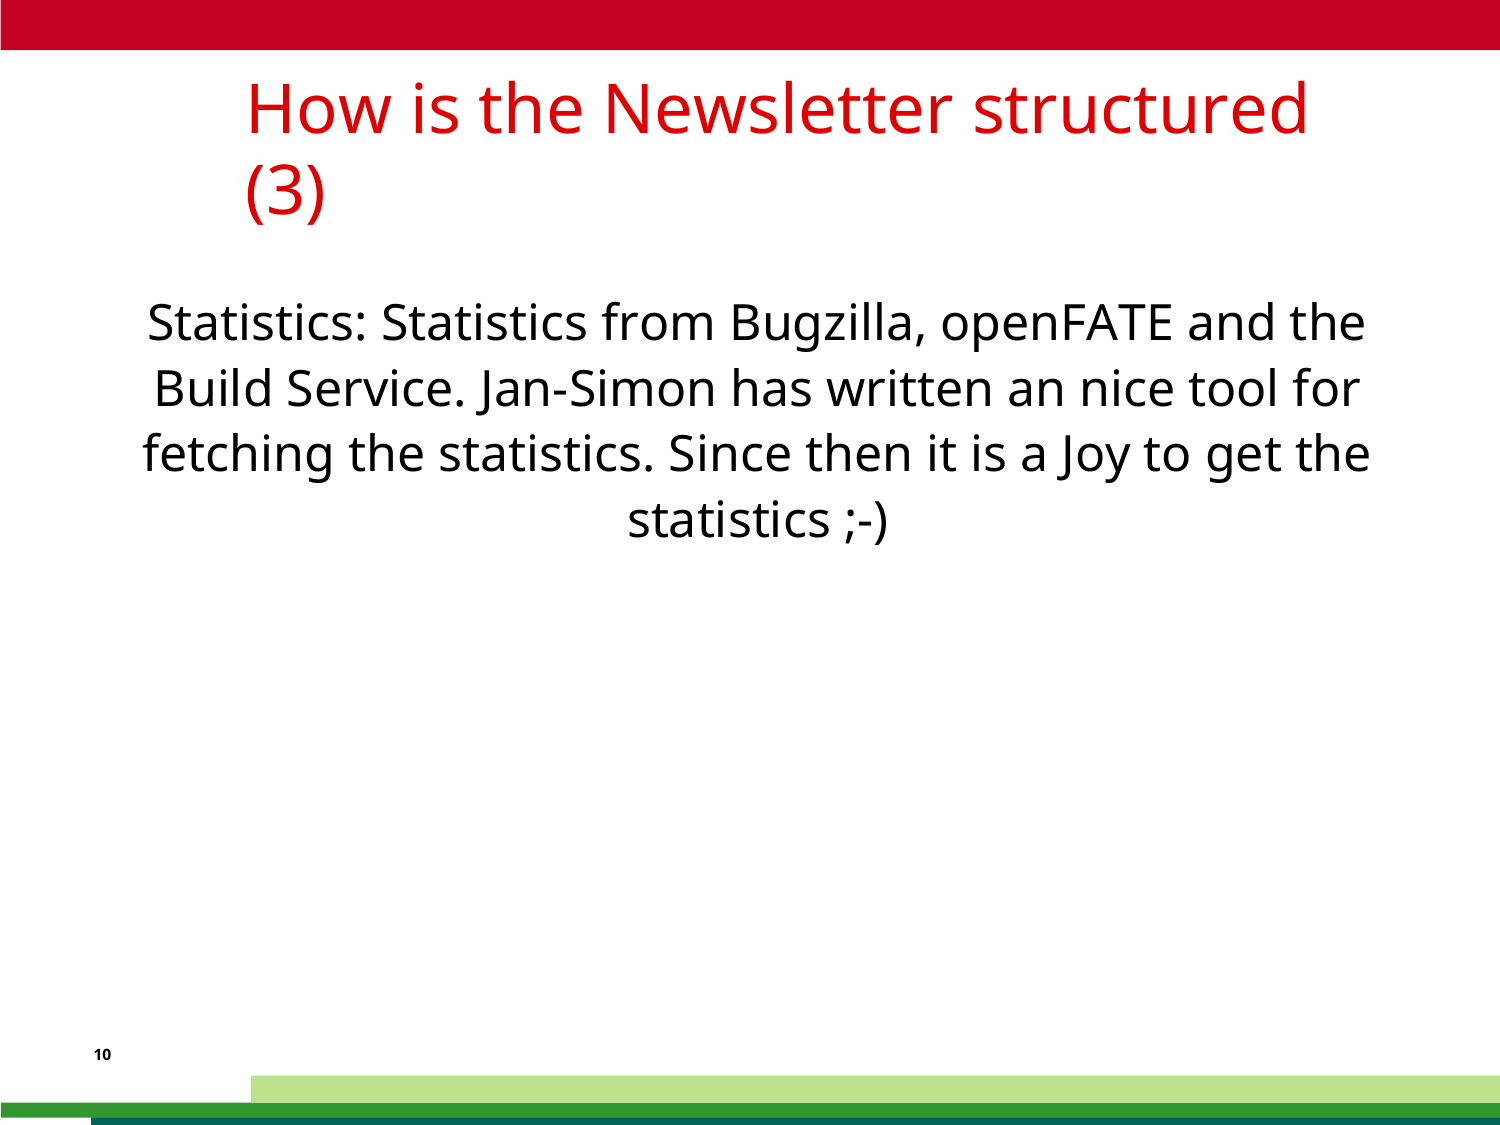

# How is the Newsletter structured (3)
Statistics: Statistics from Bugzilla, openFATE and the Build Service. Jan-Simon has written an nice tool for fetching the statistics. Since then it is a Joy to get the statistics ;-)
Testing